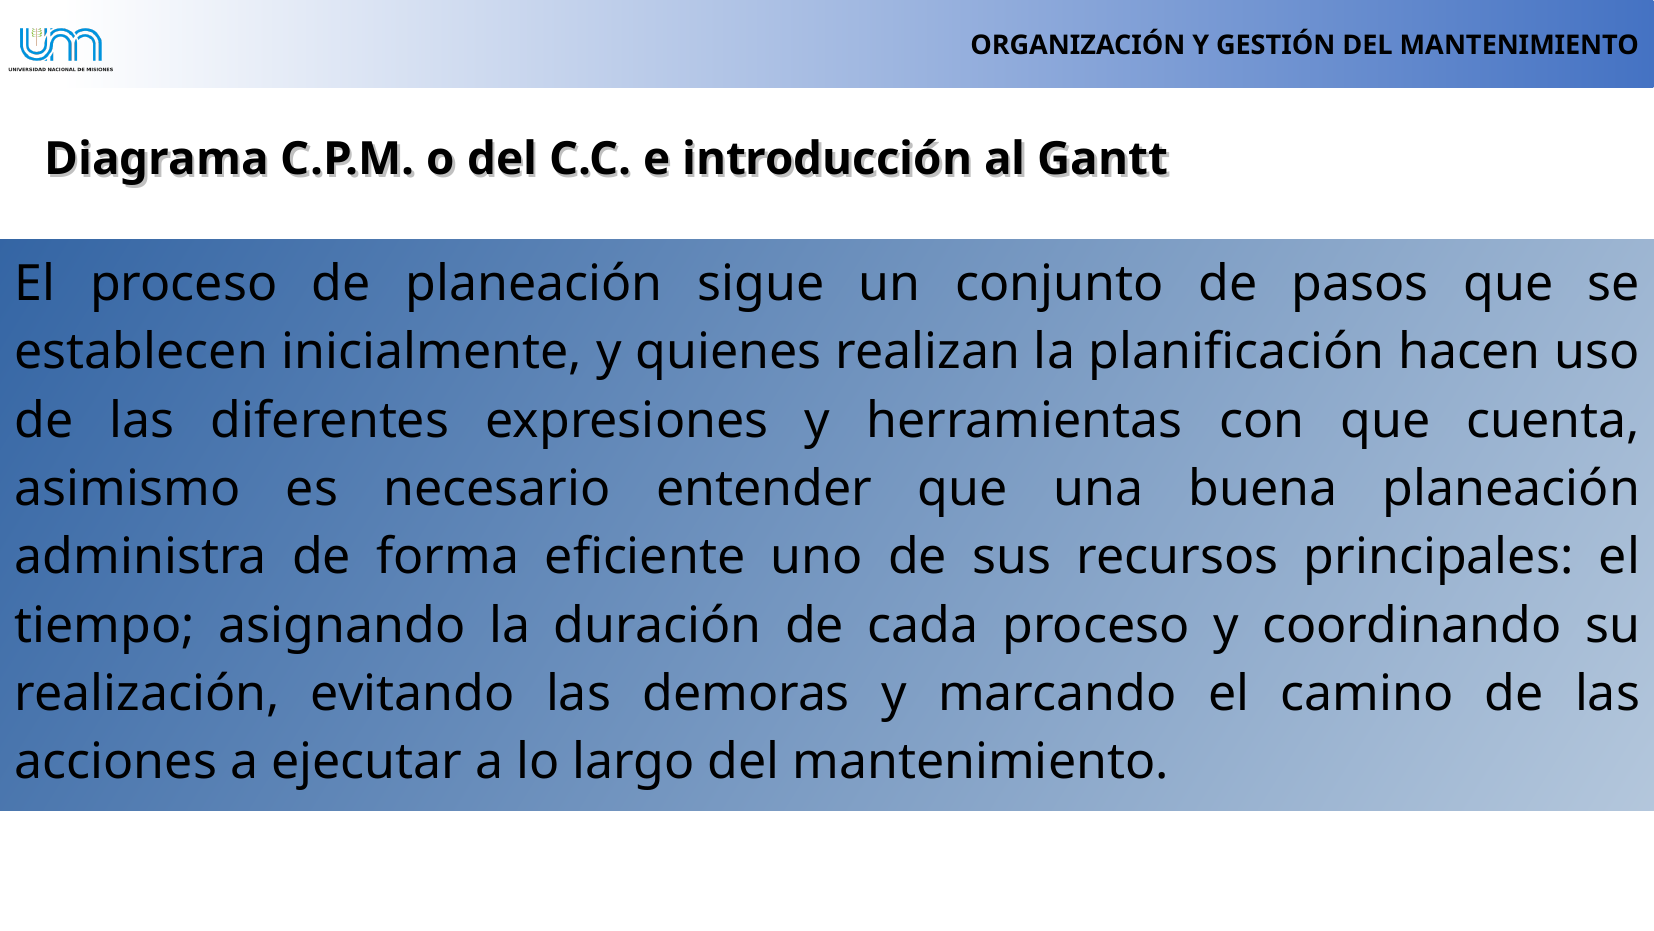

ORGANIZACIÓN Y GESTIÓN DEL MANTENIMIENTO
Diagrama C.P.M. o del C.C. e introducción al Gantt
El proceso de planeación sigue un conjunto de pasos que se establecen inicialmente, y quienes realizan la planificación hacen uso de las diferentes expresiones y herramientas con que cuenta, asimismo es necesario entender que una buena planeación administra de forma eficiente uno de sus recursos principales: el tiempo; asignando la duración de cada proceso y coordinando su realización, evitando las demoras y marcando el camino de las acciones a ejecutar a lo largo del mantenimiento.